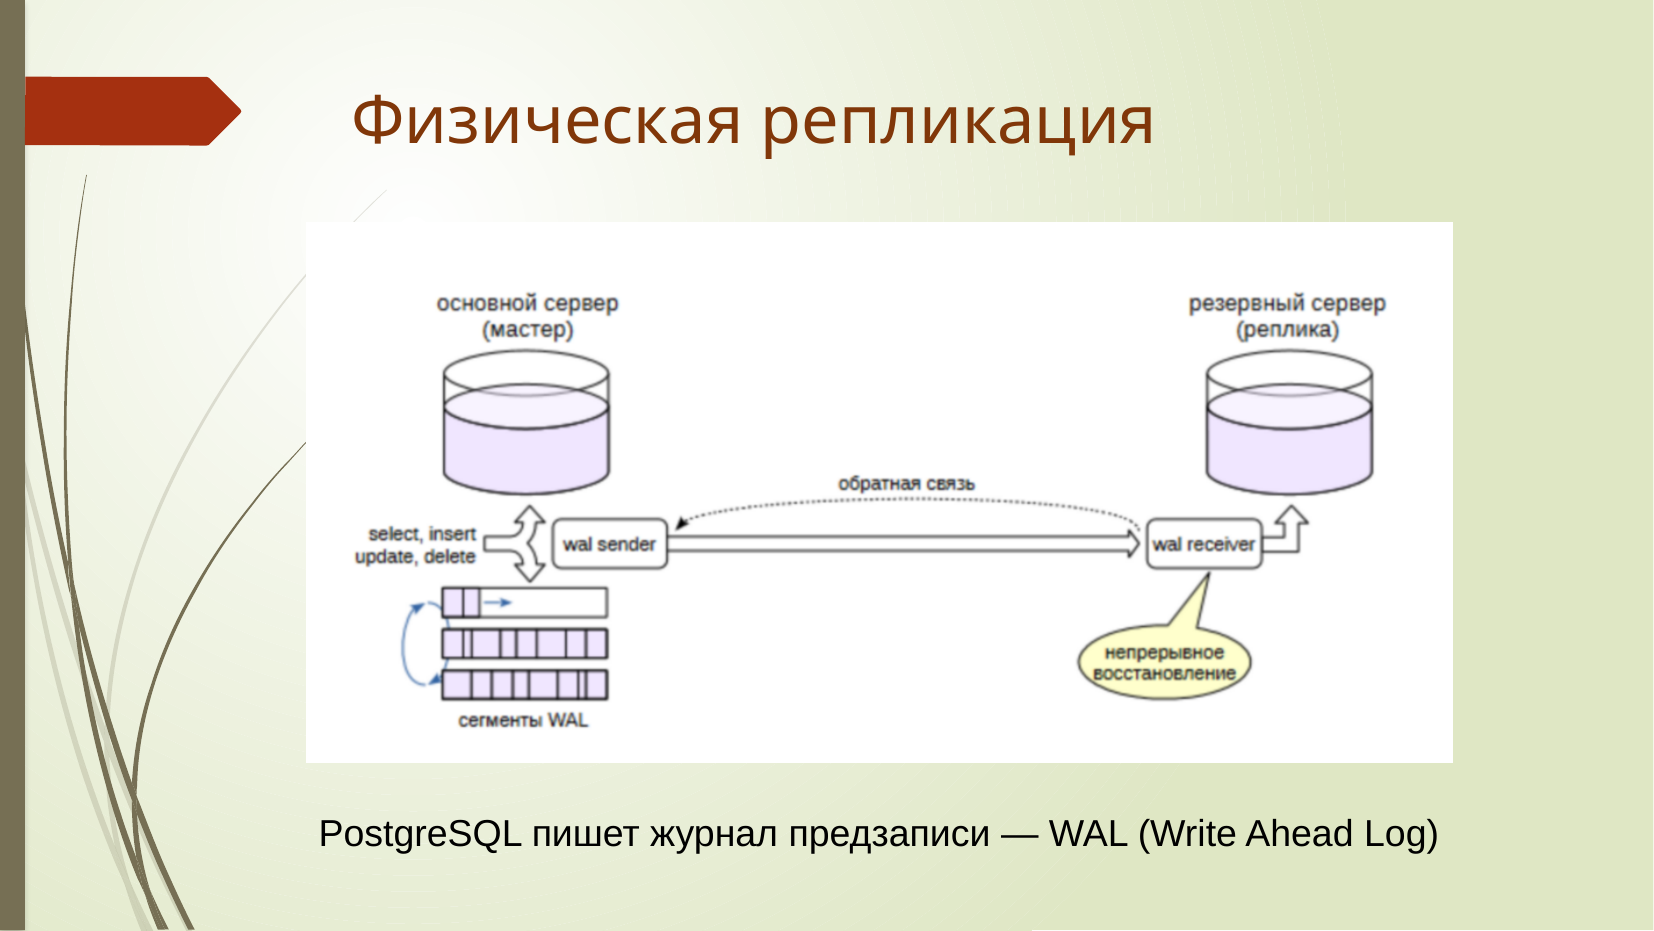

# Физическая репликация
PostgreSQL пишет журнал предзаписи — WAL (Write Ahead Log)